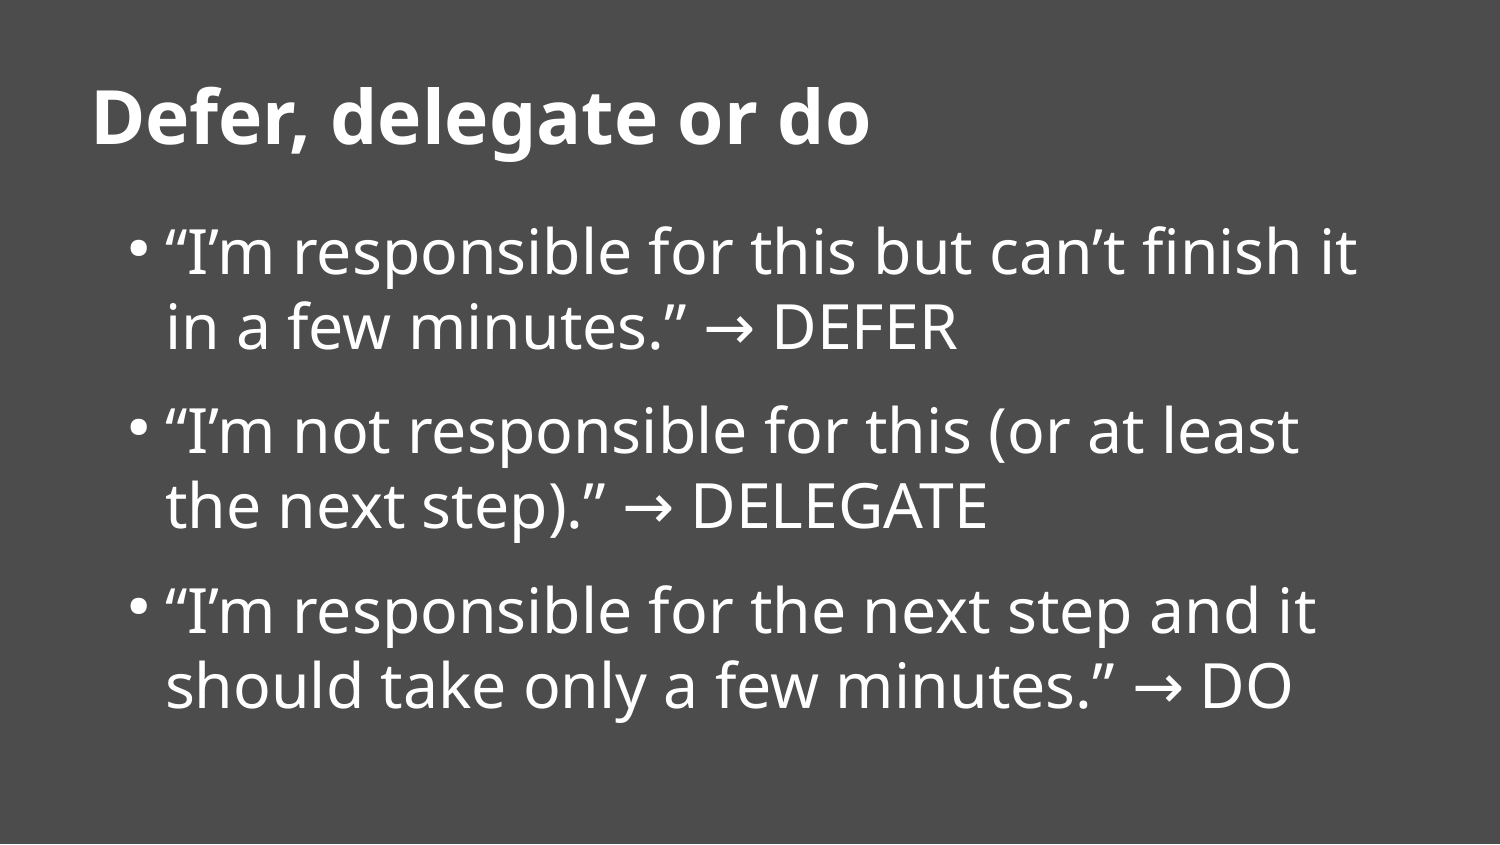

# Defer, delegate or do
“I’m responsible for this but can’t finish it in a few minutes.” → DEFER
“I’m not responsible for this (or at least the next step).” → DELEGATE
“I’m responsible for the next step and it should take only a few minutes.” → DO